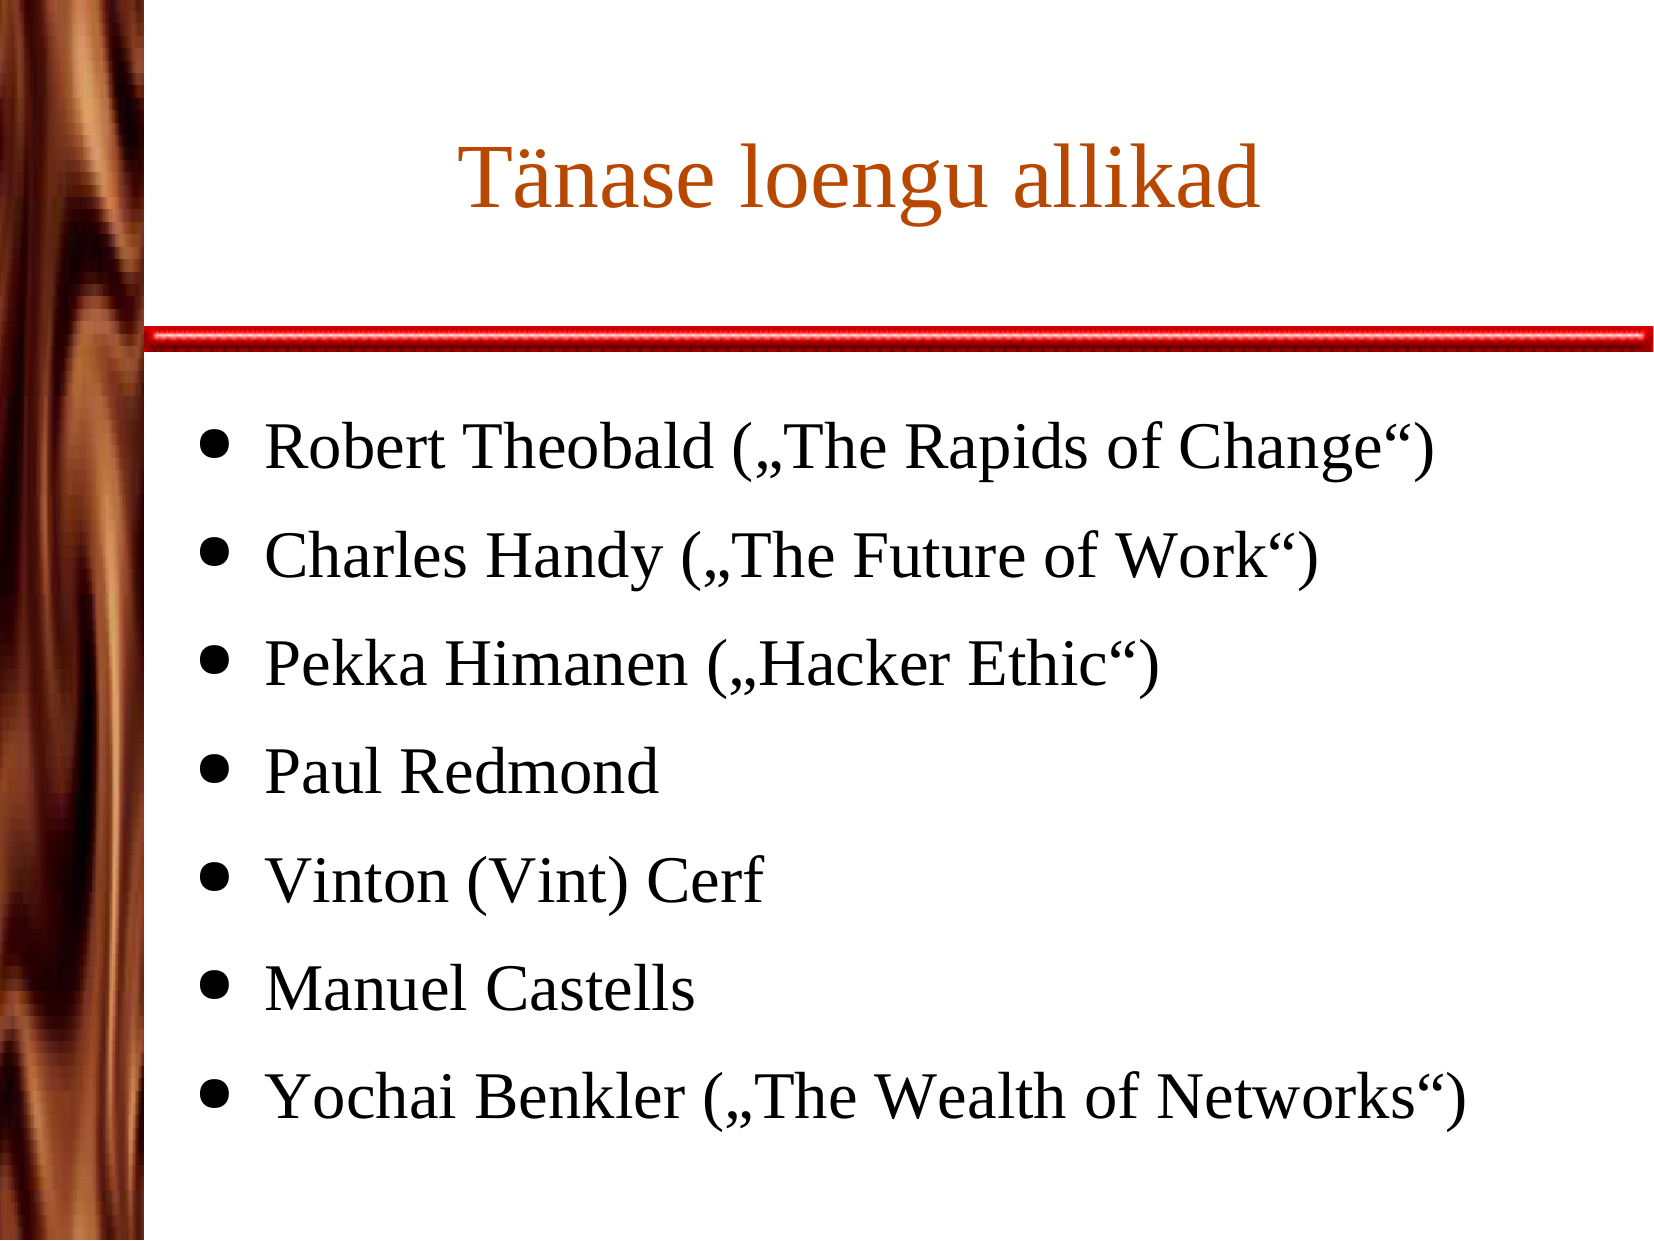

# Tänase loengu allikad
Robert Theobald („The Rapids of Change“)
Charles Handy („The Future of Work“)
Pekka Himanen („Hacker Ethic“)
Paul Redmond
Vinton (Vint) Cerf
Manuel Castells
Yochai Benkler („The Wealth of Networks“)